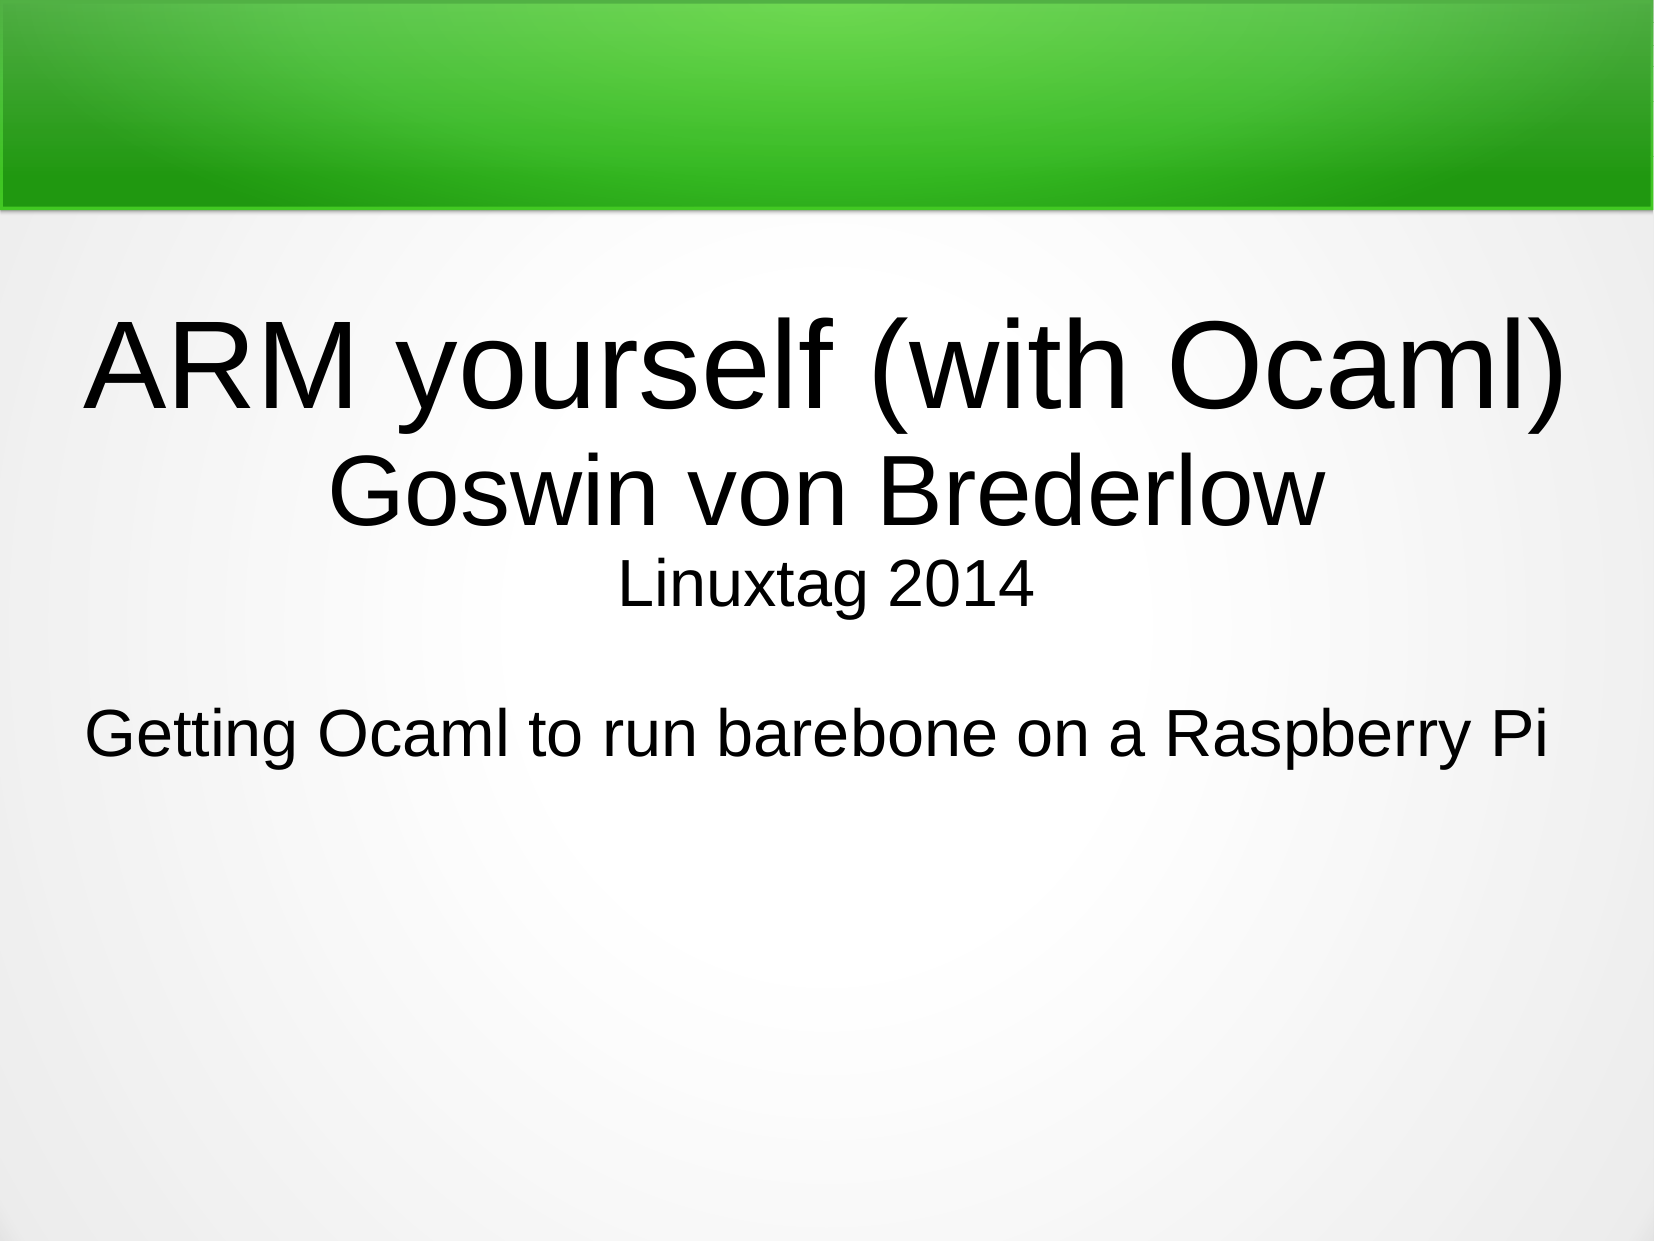

# ARM yourself (with Ocaml)
Goswin von Brederlow
Linuxtag 2014
Getting Ocaml to run barebone on a Raspberry Pi